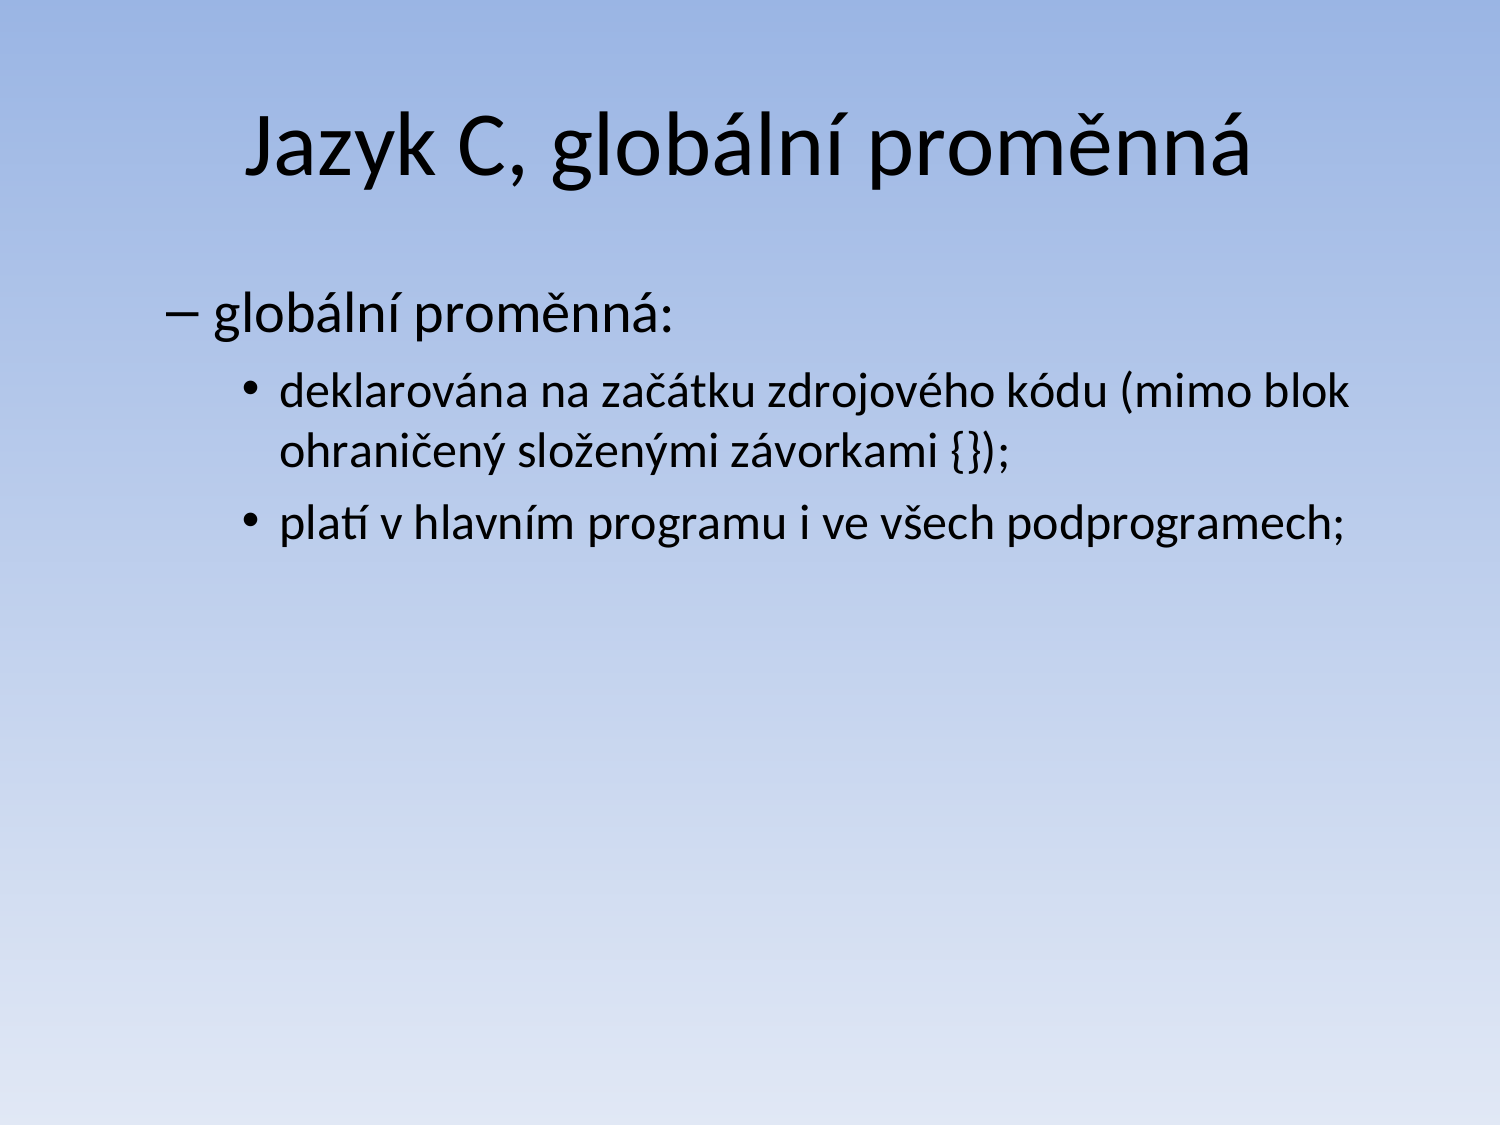

# Jazyk C, globální proměnná
globální proměnná:
deklarována na začátku zdrojového kódu (mimo blok ohraničený složenými závorkami {});
platí v hlavním programu i ve všech podprogramech;